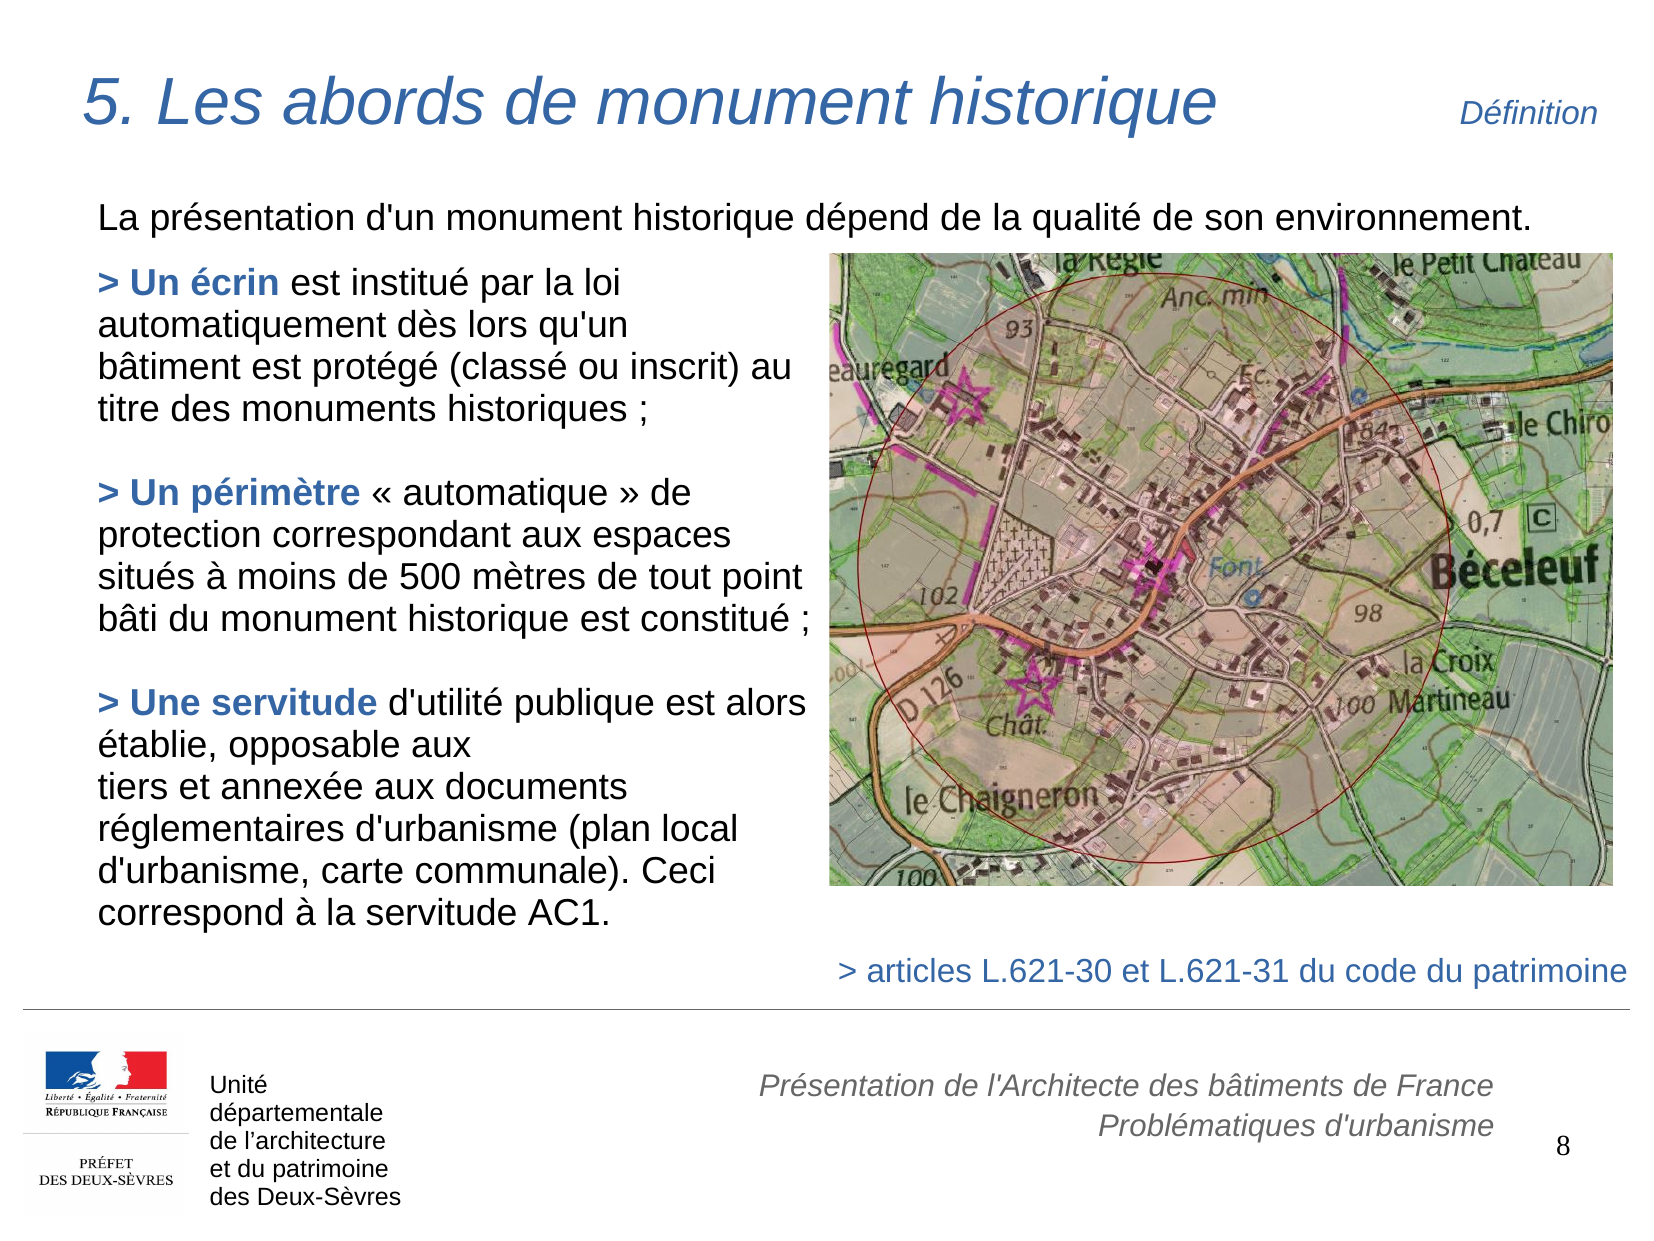

La presentation d'un monument historique
dépend de la qualité de son environnement.
Un écrin est institué par la loi automatiquement dès lors qu'un
bâtiment est protégé (classé ou inscrit) au titre des monuments historiques ;
Un périmètre de protection correspondant aux espaces situés à
moins de 500 metres de tout point bâti du monument
historique est constitué ;
Une servitude d'utilité publiques est alors établie, opposable aux
tiers et annexée aux documents réglementaires
d'urbanisme (plan local d'urbanisme, carte
communale).
La protection au titre des abords consacre un « ensemble cohérent » : les immeubles ou ensembles d’immeubles qui forment avec un monument historique un ensemble cohérent ou qui sont susceptibles de contribuer à sa conservation ou à sa mise en valeur sont protégés au titre des abords. La protection au titre des abords :
 immeubles dans un périmètre délimité des abords ;
 par défaut, immeubles dans le champ de visibilité et à moins de 500 m du monument historique
 > articles L.621-30 et L.621-31 du code du patrimoine
# 5. Les abords de monument historique Définition
La présentation d'un monument historique dépend de la qualité de son environnement.
> Un écrin est institué par la loi automatiquement dès lors qu'un
bâtiment est protégé (classé ou inscrit) au titre des monuments historiques ;
> Un périmètre « automatique » de protection correspondant aux espaces situés à moins de 500 mètres de tout point bâti du monument historique est constitué ;
> Une servitude d'utilité publique est alors établie, opposable aux
tiers et annexée aux documents réglementaires d'urbanisme (plan local d'urbanisme, carte communale). Ceci correspond à la servitude AC1.
> articles L.621-30 et L.621-31 du code du patrimoine
Présentation de l'Architecte des bâtiments de France
Problématiques d'urbanisme
Unité
départementale
de l’architecture
et du patrimoine
des Deux-Sèvres
8